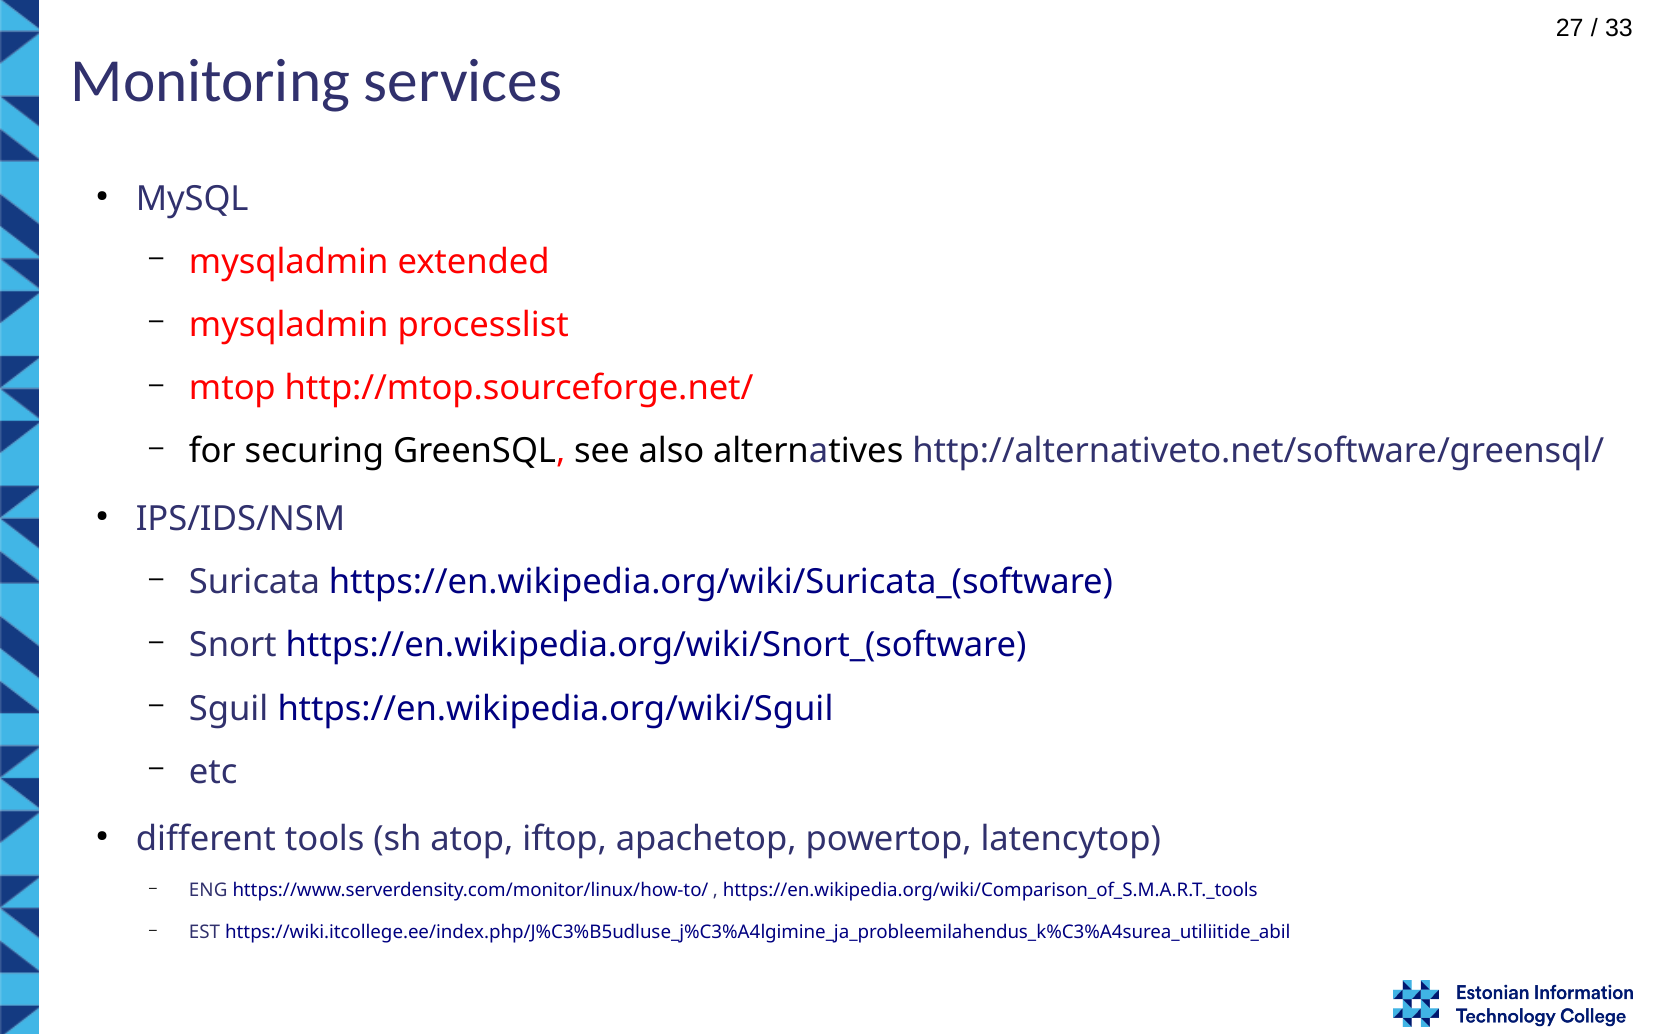

# Monitoring services
MySQL
mysqladmin extended
mysqladmin processlist
mtop http://mtop.sourceforge.net/
for securing GreenSQL, see also alternatives http://alternativeto.net/software/greensql/
IPS/IDS/NSM
Suricata https://en.wikipedia.org/wiki/Suricata_(software)
Snort https://en.wikipedia.org/wiki/Snort_(software)
Sguil https://en.wikipedia.org/wiki/Sguil
etc
different tools (sh atop, iftop, apachetop, powertop, latencytop)
ENG https://www.serverdensity.com/monitor/linux/how-to/ , https://en.wikipedia.org/wiki/Comparison_of_S.M.A.R.T._tools
EST https://wiki.itcollege.ee/index.php/J%C3%B5udluse_j%C3%A4lgimine_ja_probleemilahendus_k%C3%A4surea_utiliitide_abil